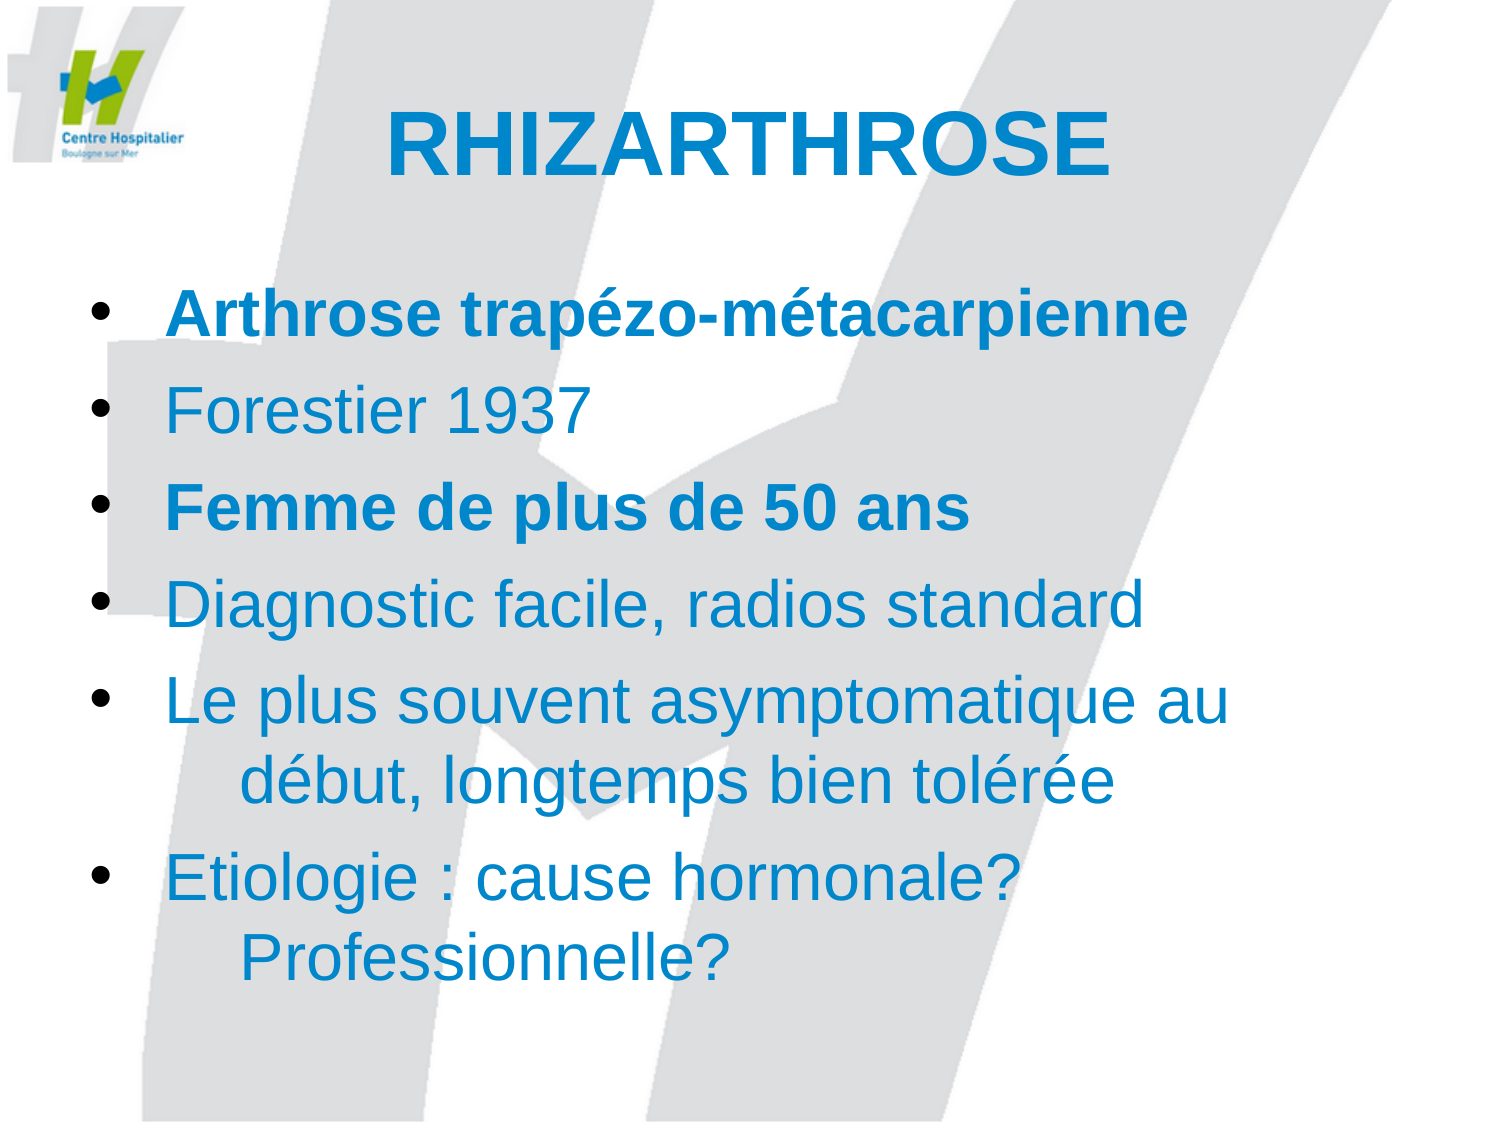

# RHIZARTHROSE
Arthrose trapézo-métacarpienne
Forestier 1937
Femme de plus de 50 ans
Diagnostic facile, radios standard
Le plus souvent asymptomatique au début, longtemps bien tolérée
Etiologie : cause hormonale? Professionnelle?